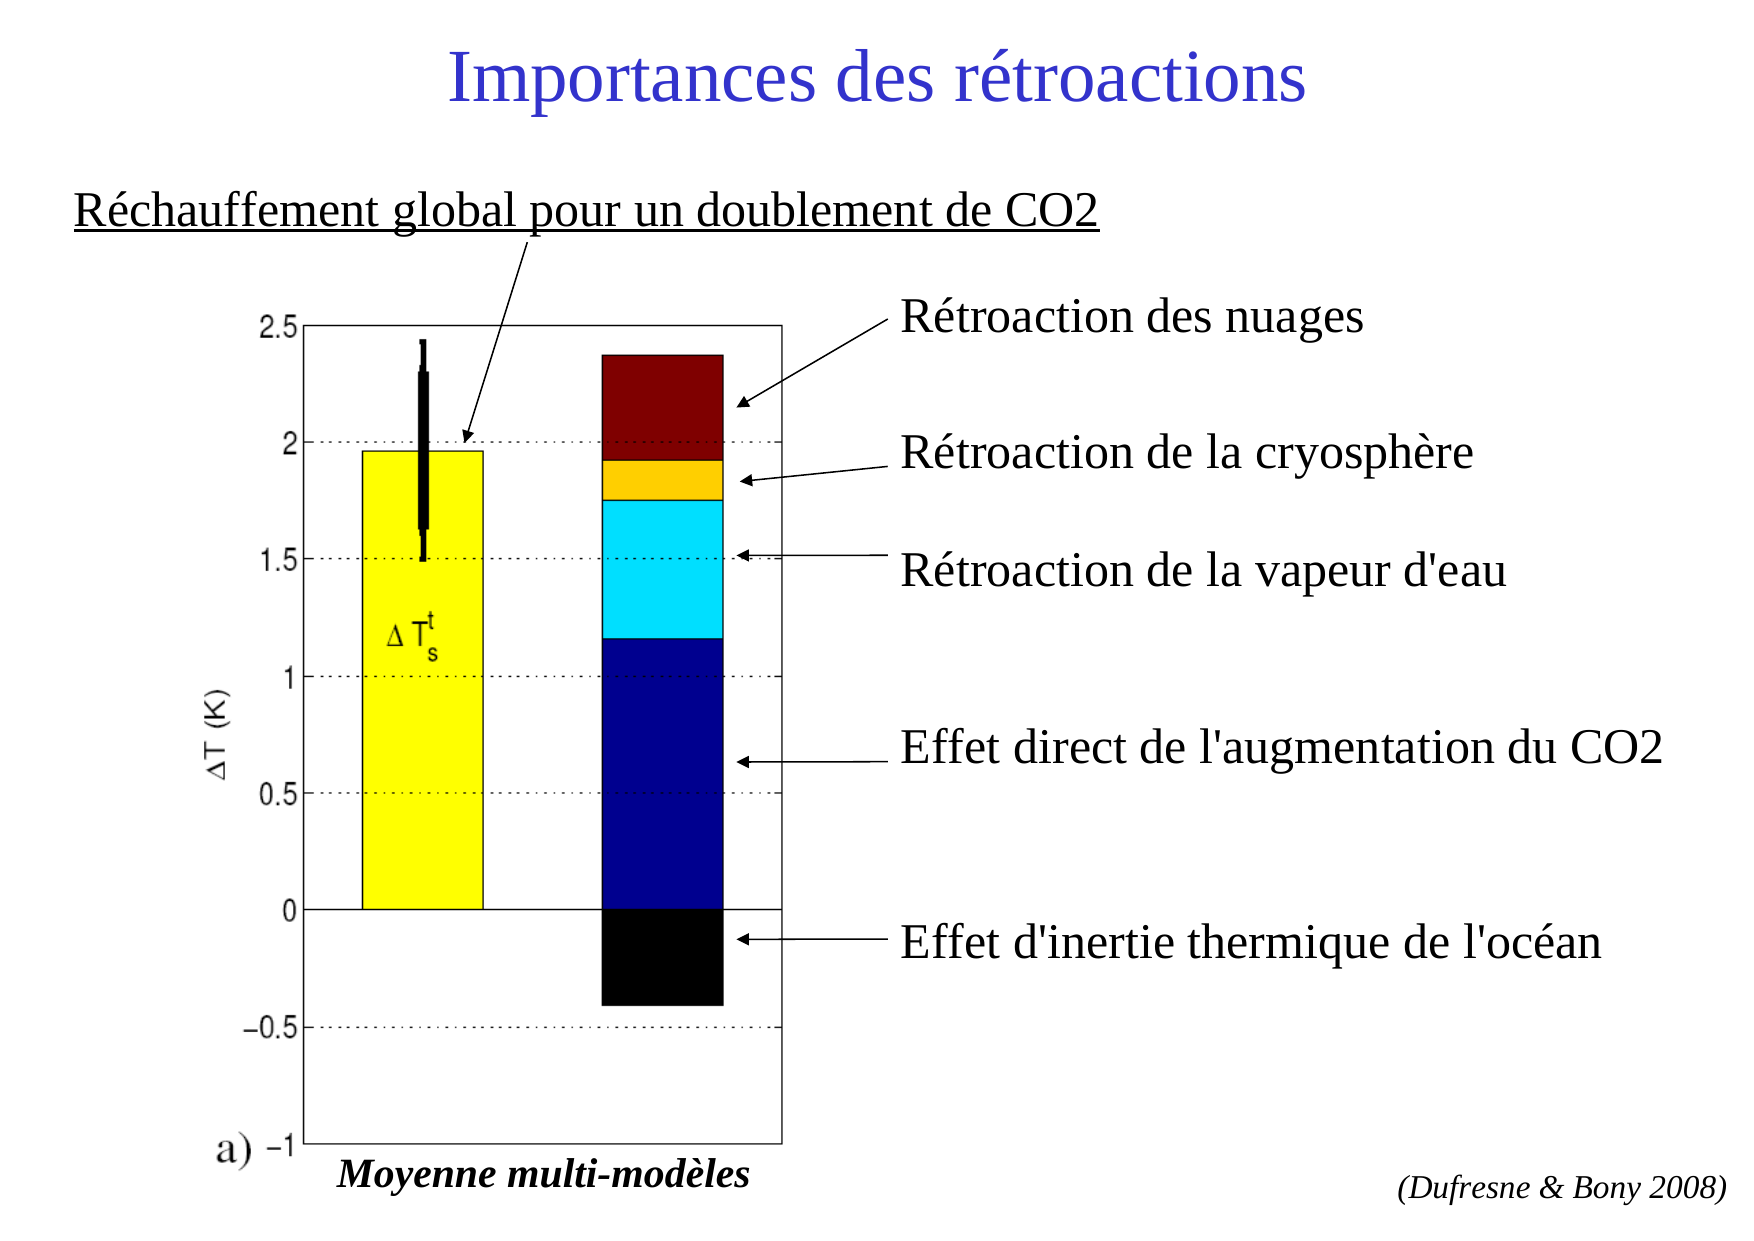

Importances des rétroactions
Réchauffement global pour un doublement de CO2
Rétroaction des nuages
Rétroaction de la cryosphère
Rétroaction de la vapeur d'eau
Effet direct de l'augmentation du CO2
Effet d'inertie thermique de l'océan
inter-model differences
(standard deviation)‏
Moyenne multi-modèles
(Dufresne & Bony 2008)‏